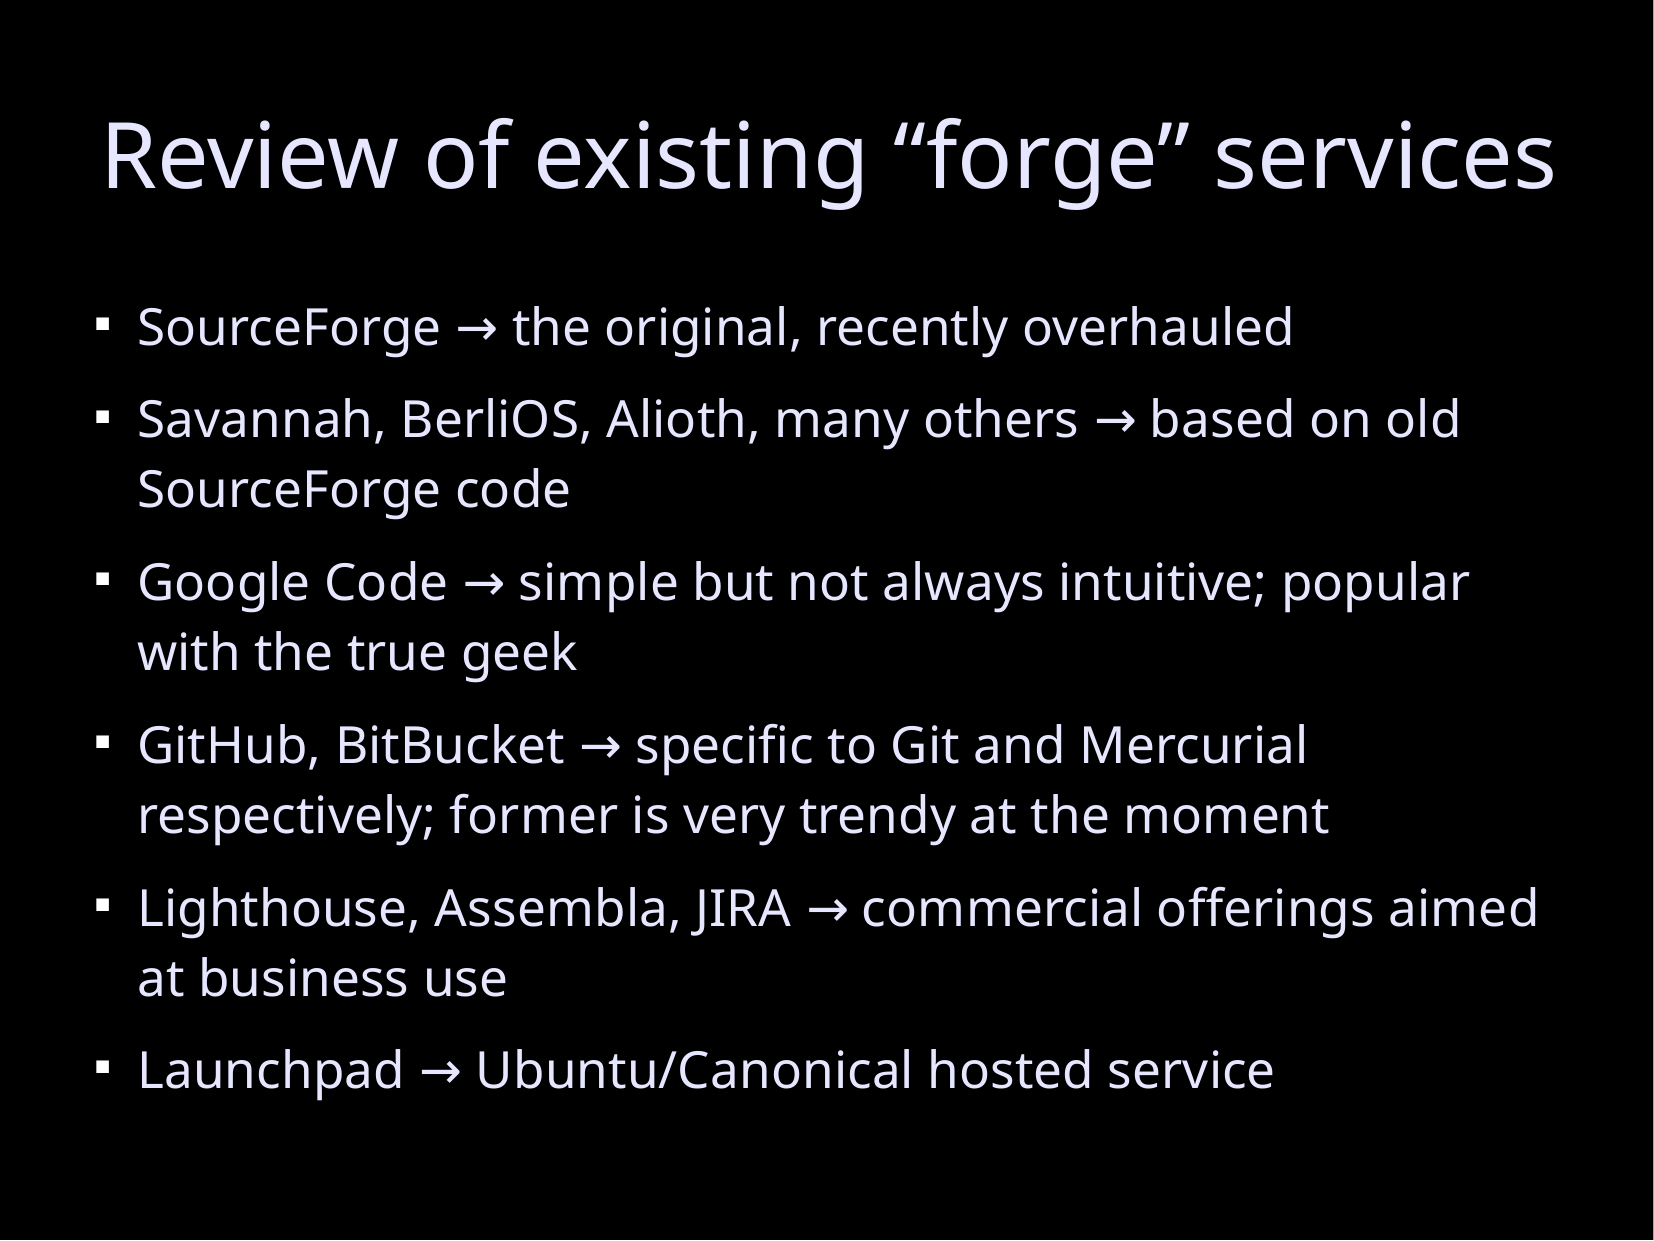

# Review of existing “forge” services
SourceForge → the original, recently overhauled
Savannah, BerliOS, Alioth, many others → based on old SourceForge code
Google Code → simple but not always intuitive; popular with the true geek
GitHub, BitBucket → specific to Git and Mercurial respectively; former is very trendy at the moment
Lighthouse, Assembla, JIRA → commercial offerings aimed at business use
Launchpad → Ubuntu/Canonical hosted service